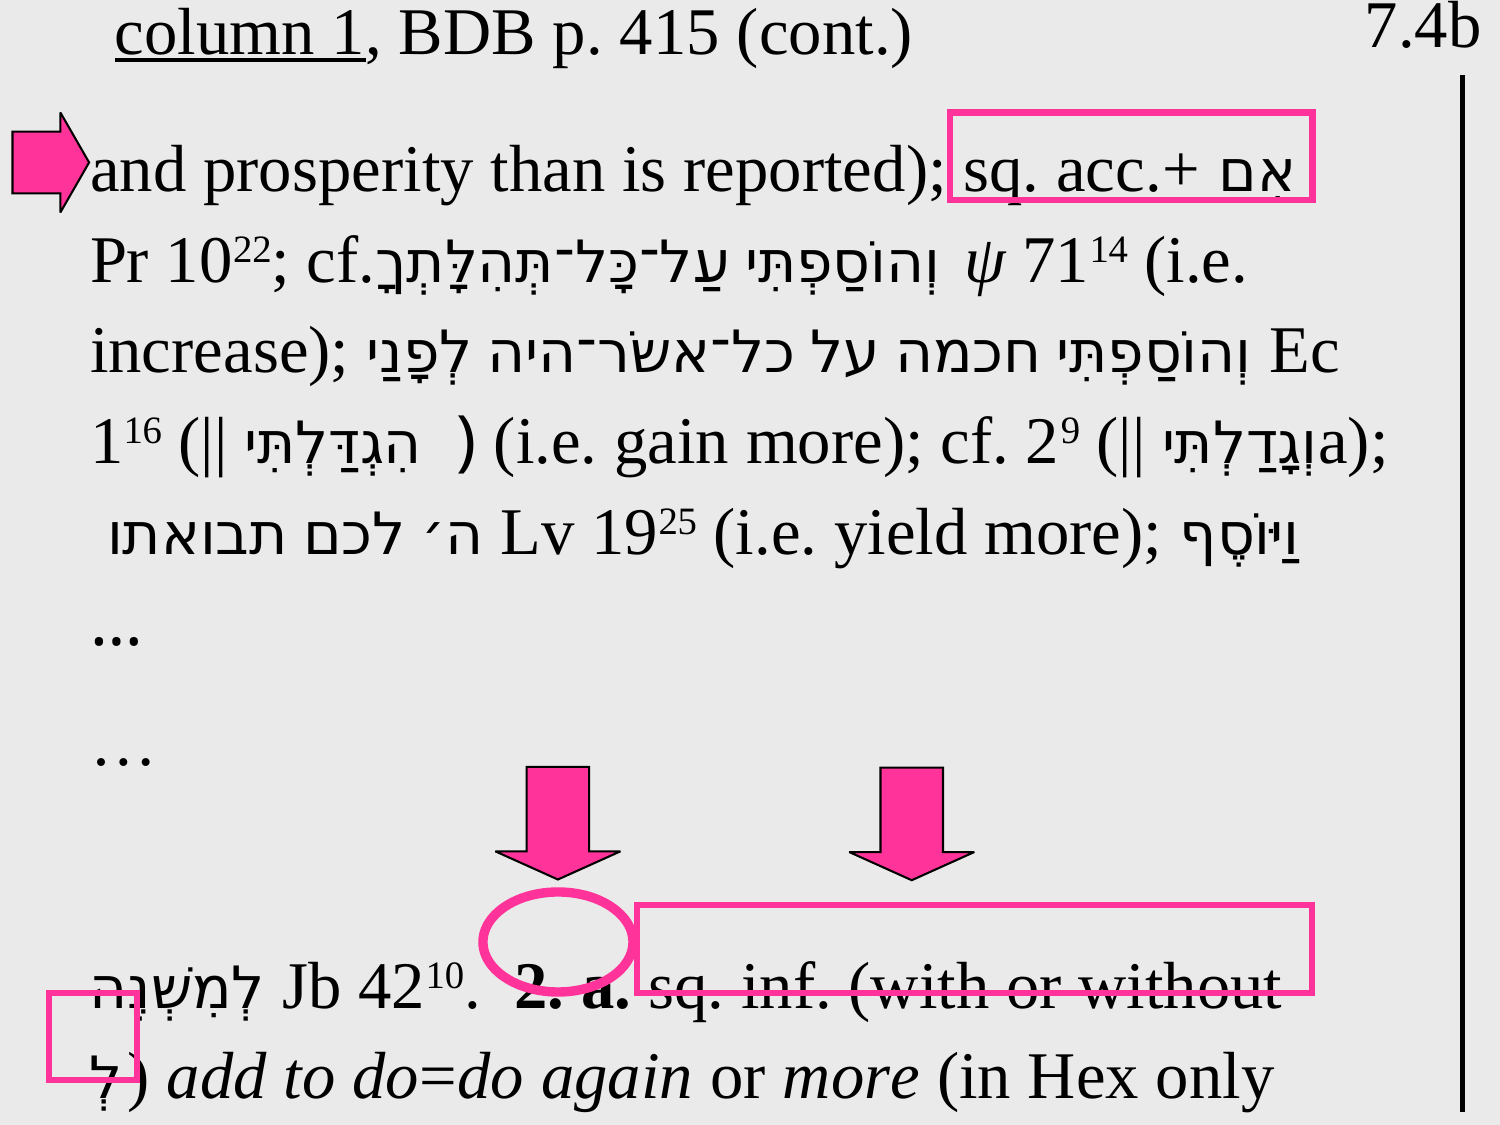

7.4b
column 1, BDB p. 415 (cont.)
and prosperity than is reported); sq. acc.+ אִם
Pr 1022; cf.וְהוֹסַפְתִּי עַל־כָּל־תְּהִלָּתְךָ ψ 7114 (i.e.
increase); וְהוֹסַפְתִּי חכמה על כל־אשֹר־היה לְפָנַי Ec
116 (|| הִגְדַּלְתִּי ) (i.e. gain more); cf. 29 (|| וְגָדַלְתִּיa);
 ה׳ לכם תבואתו Lv 1925 (i.e. yield more); וַיּוֹסֶף
…
…
לְמִשְׁנֶה Jb 4210. 2. a. sq. inf. (with or without
לְ) add to do=do again or more (in Hex only